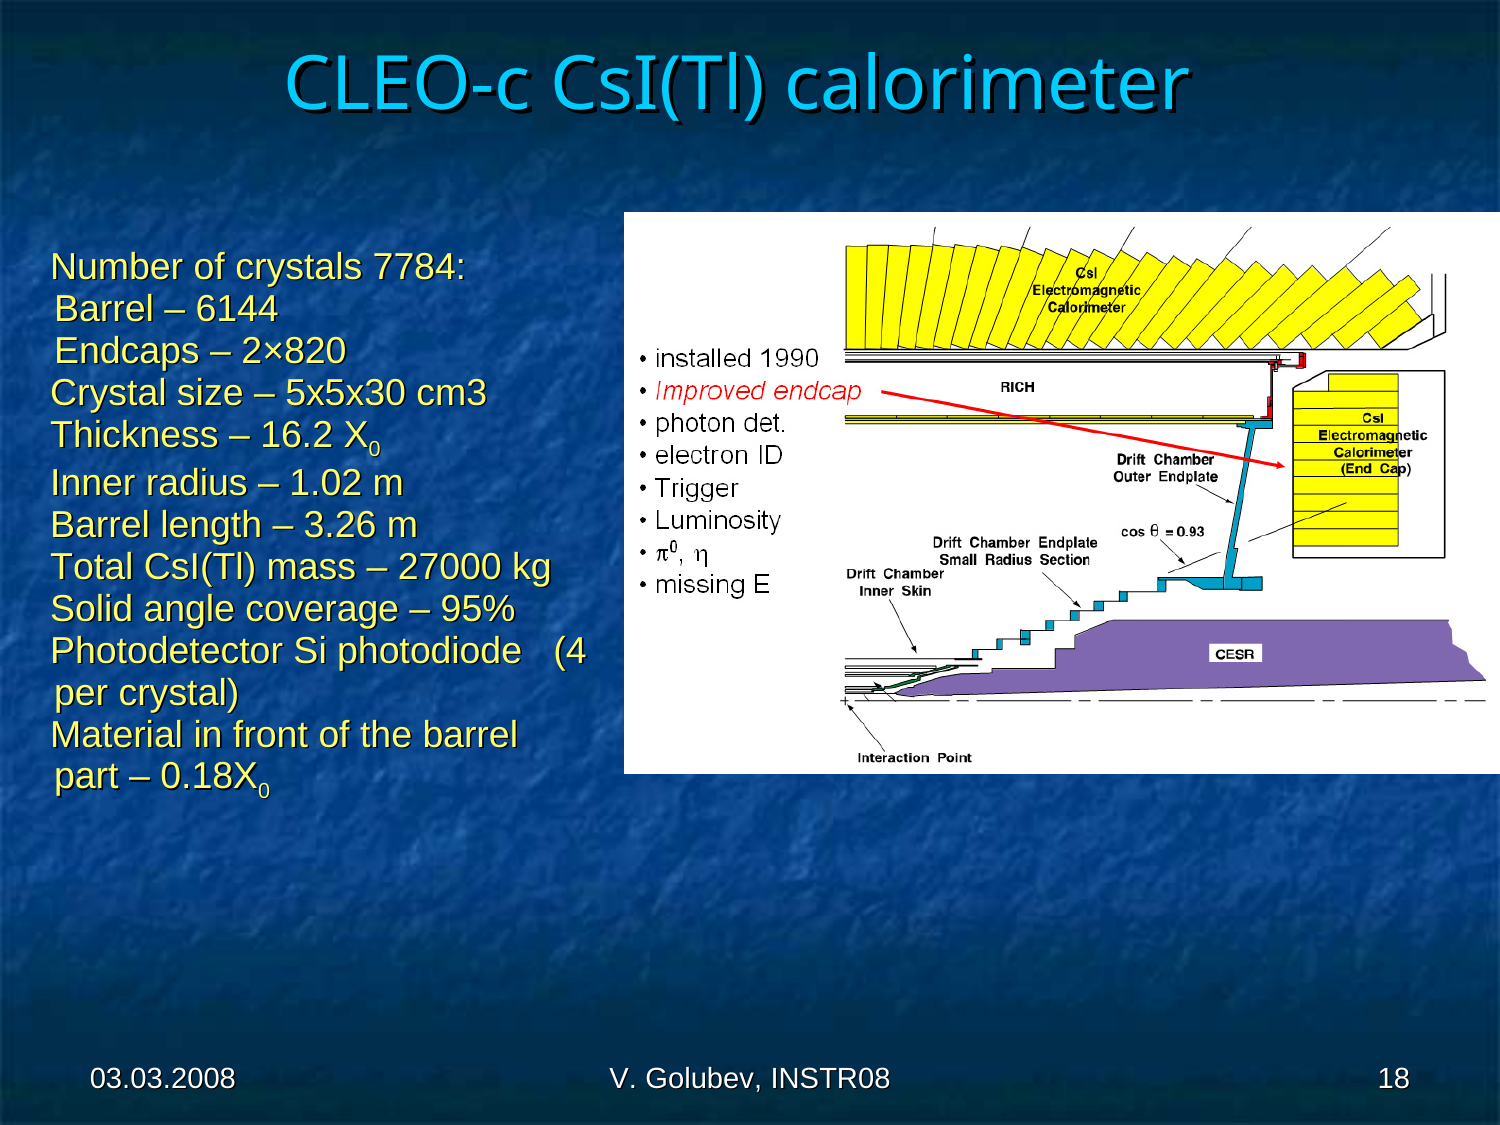

# CLEO-c CsI(Tl) calorimeter
 Number of crystals 7784:
	Barrel – 6144
	Endcaps – 2×820
 Crystal size – 5x5x30 cm3
 Thickness – 16.2 X0
 Inner radius – 1.02 m
 Barrel length – 3.26 m
 Total CsI(Tl) mass – 27000 kg
 Solid angle coverage – 95%
 Photodetector Si photodiode (4 per crystal)
 Material in front of the barrel 	part – 0.18X0
03.03.2008
V. Golubev, INSTR08
18